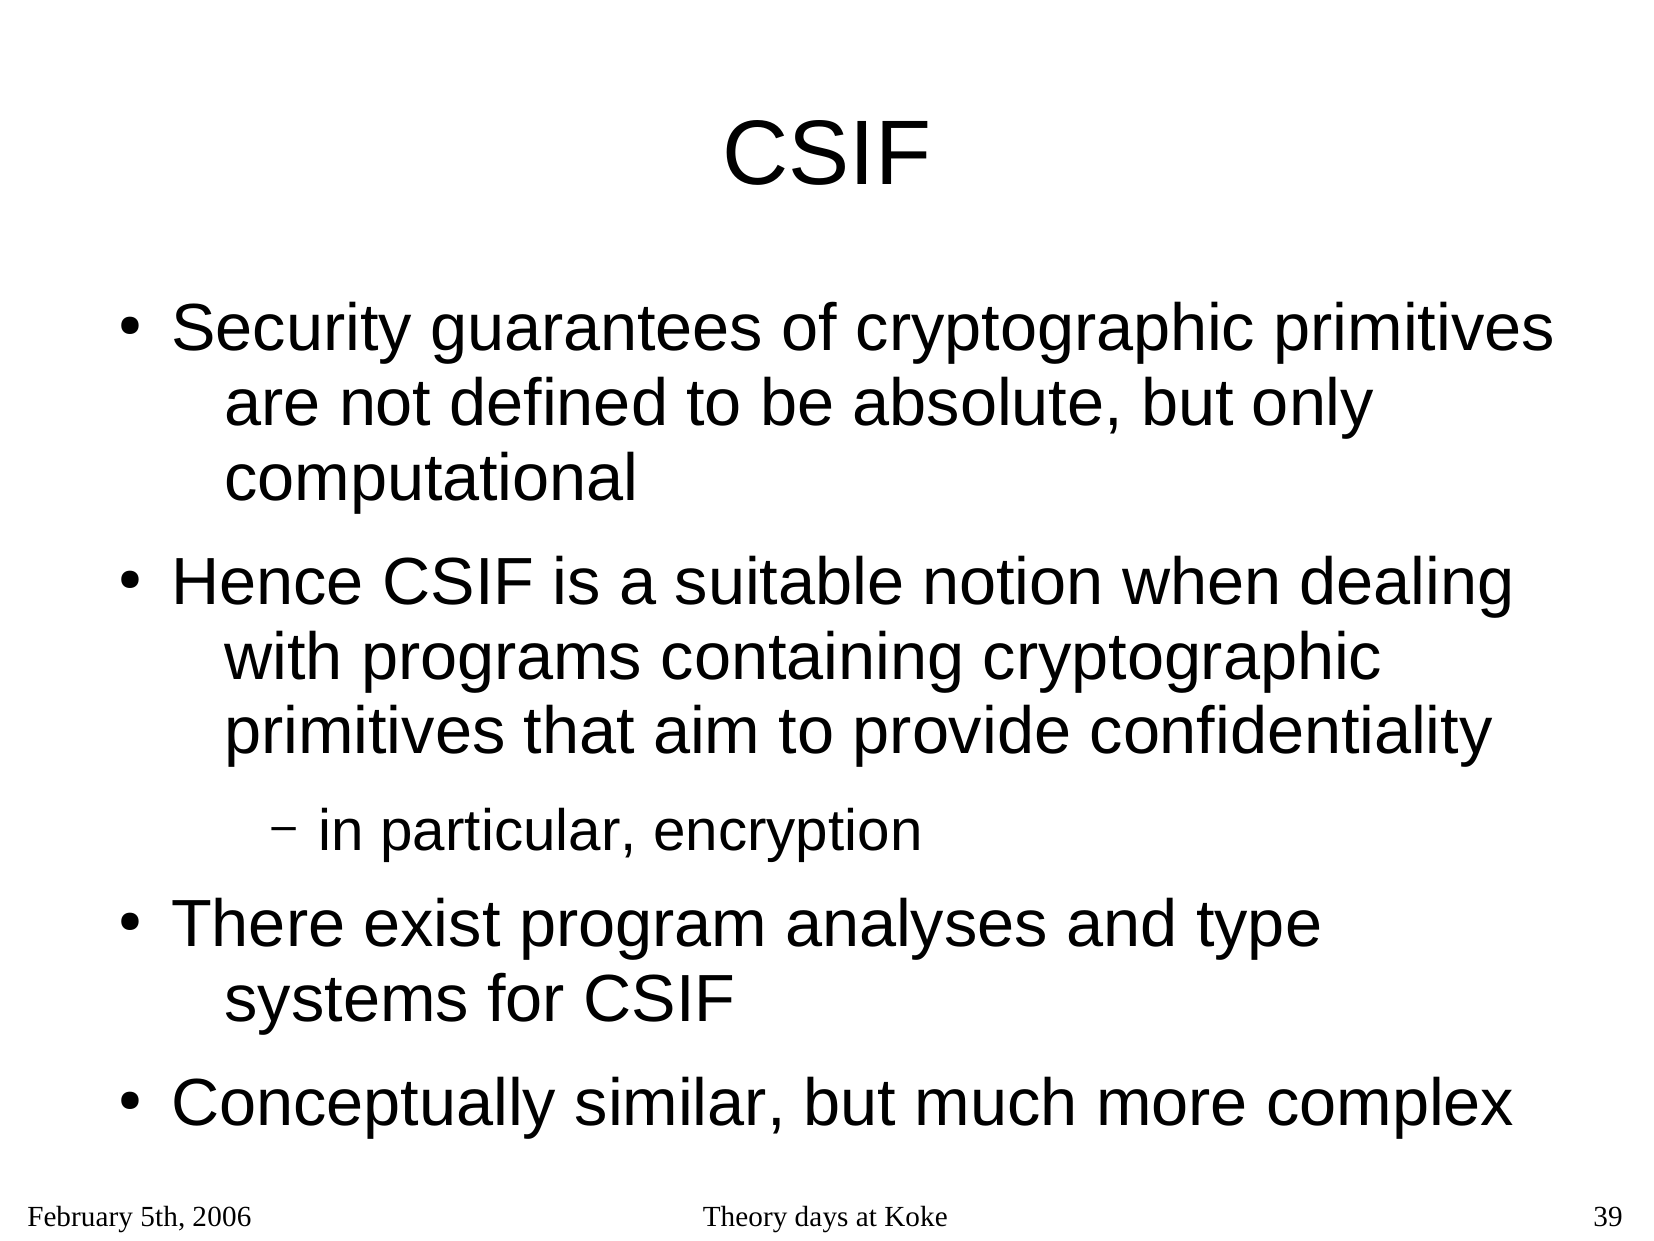

# CSIF
Security guarantees of cryptographic primitives are not defined to be absolute, but only computational
Hence CSIF is a suitable notion when dealing with programs containing cryptographic primitives that aim to provide confidentiality
in particular, encryption
There exist program analyses and type systems for CSIF
Conceptually similar, but much more complex
February 5th, 2006
Theory days at Koke
39